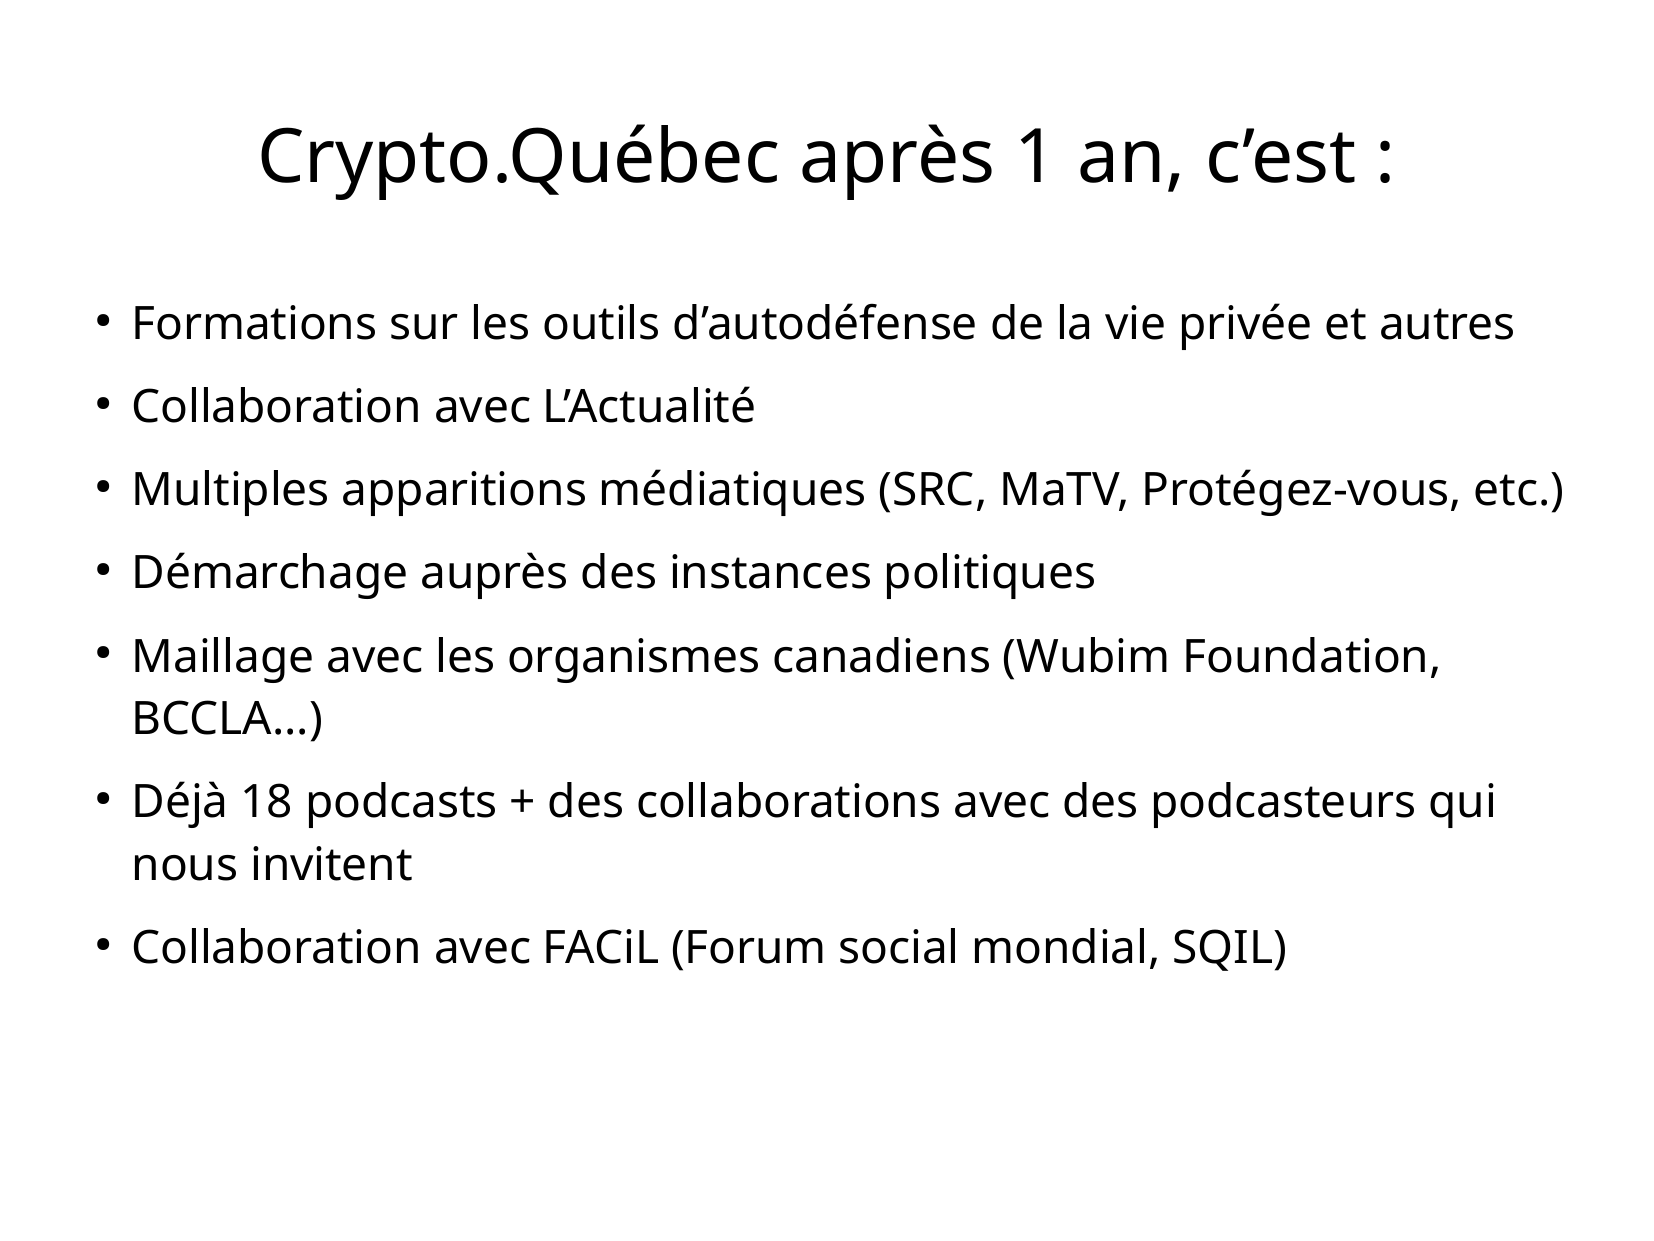

# Crypto.Québec après 1 an, c’est :
Formations sur les outils d’autodéfense de la vie privée et autres
Collaboration avec L’Actualité
Multiples apparitions médiatiques (SRC, MaTV, Protégez-vous, etc.)
Démarchage auprès des instances politiques
Maillage avec les organismes canadiens (Wubim Foundation, BCCLA...)
Déjà 18 podcasts + des collaborations avec des podcasteurs qui nous invitent
Collaboration avec FACiL (Forum social mondial, SQIL)